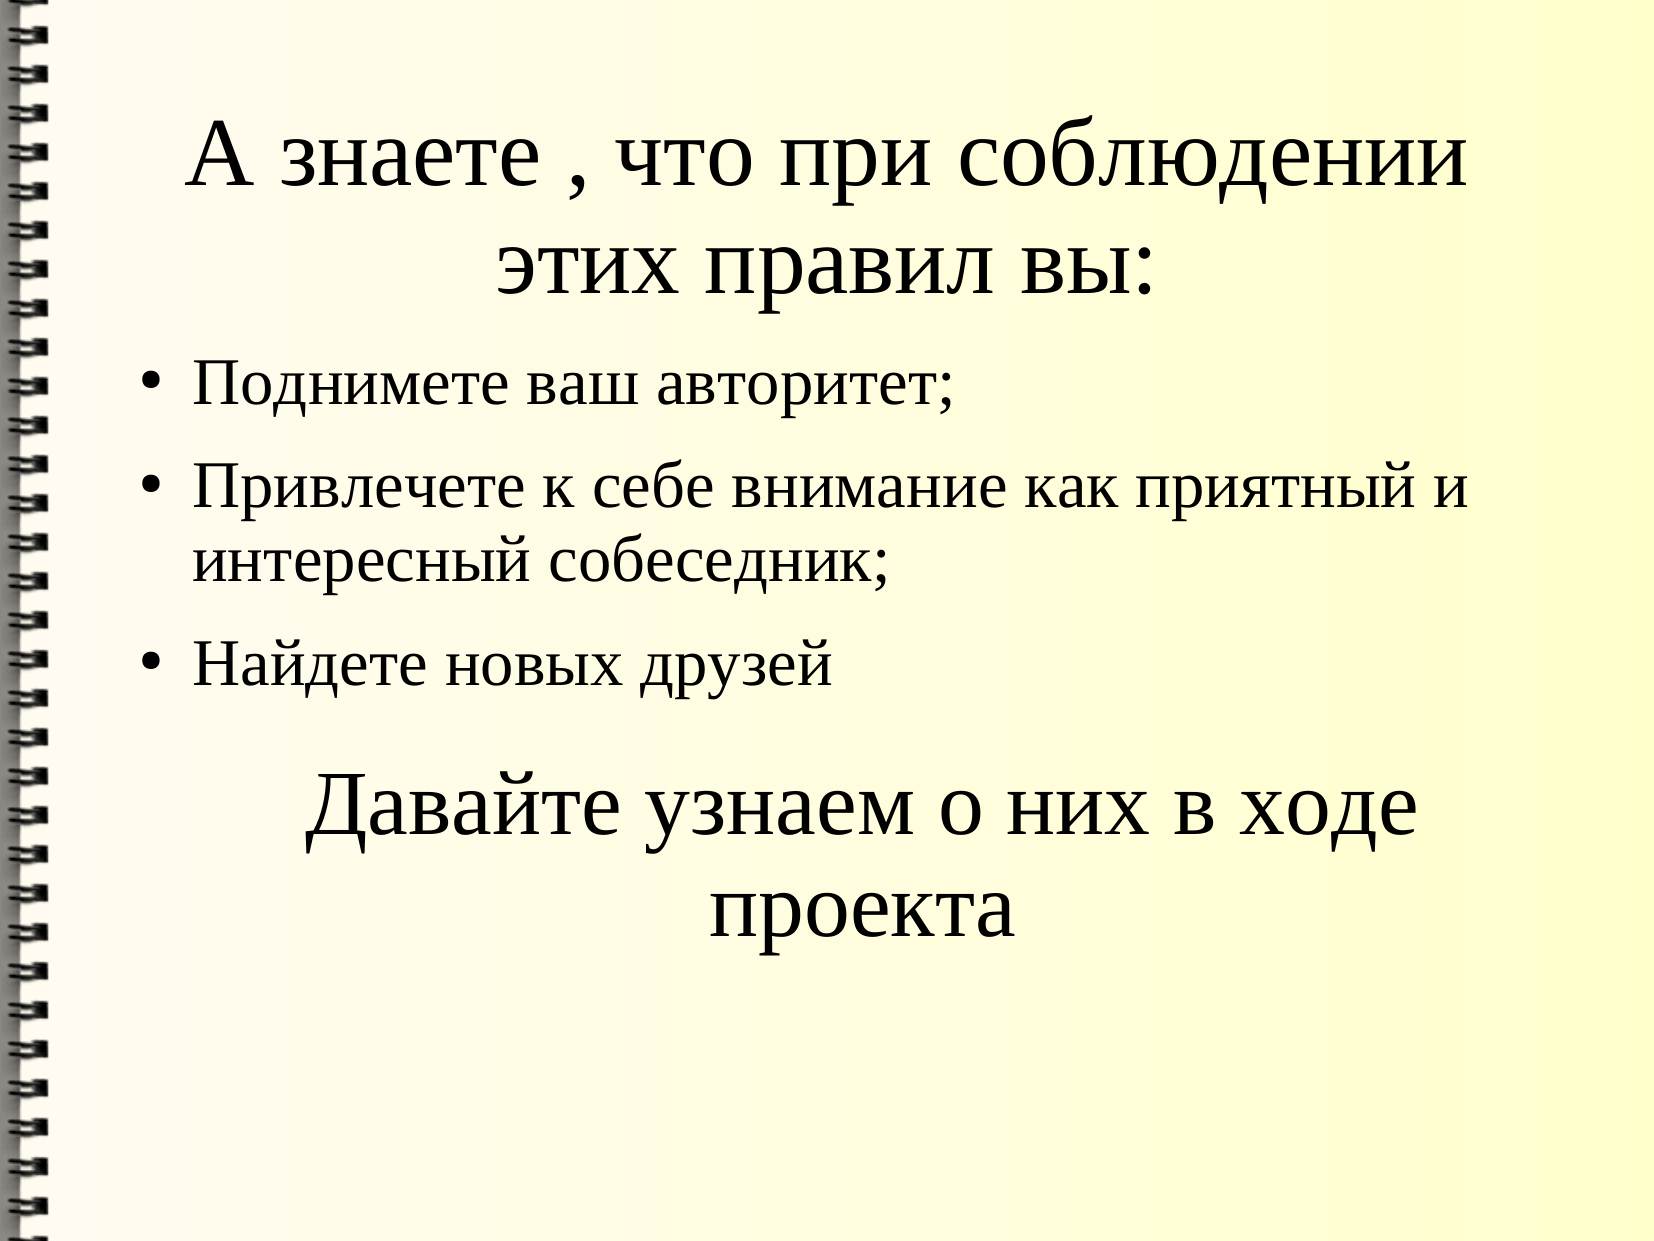

# А знаете , что при соблюдении этих правил вы:
Поднимете ваш авторитет;
Привлечете к себе внимание как приятный и интересный собеседник;
Найдете новых друзей
Давайте узнаем о них в ходе проекта